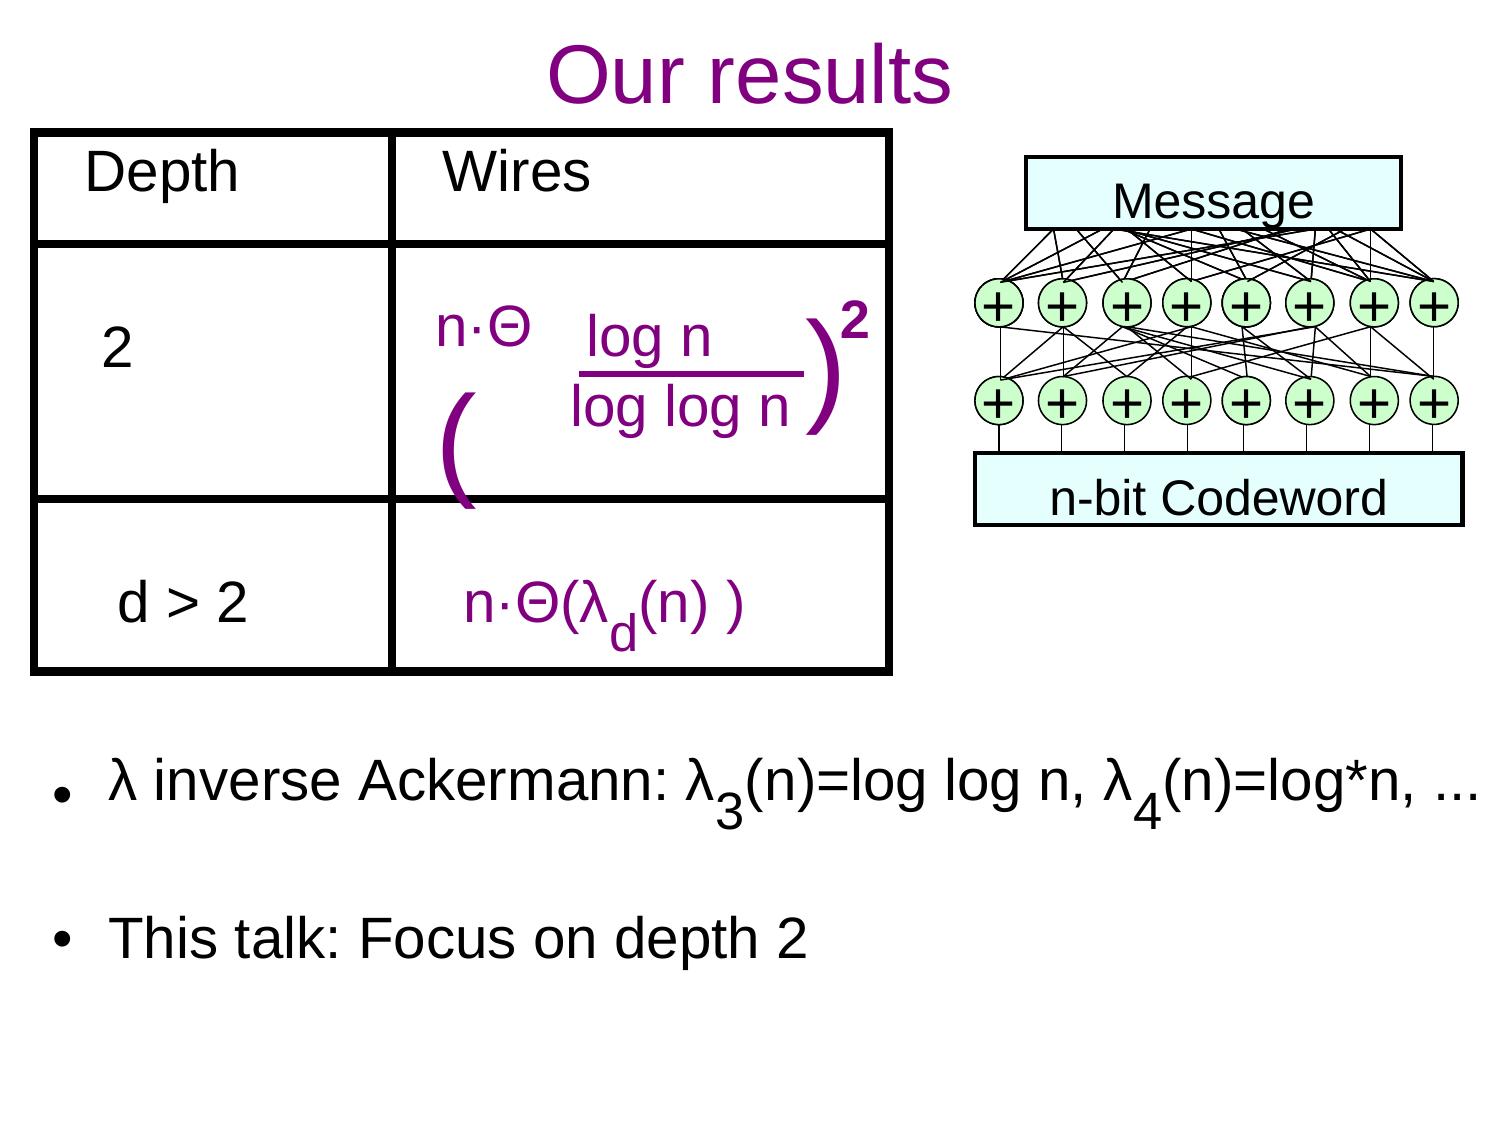

# Our results
| Depth | Wires |
| --- | --- |
| 2 | |
| d > 2 | n·Θ(λd(n) ) |
Message
)
2
+
+
+
+
+
+
+
+
+
+
+
+
+
+
+
+
+
+
+
+
n·Θ(
 log n
log log n
+
+
+
+
+
+
+
+
+
+
n-bit Codeword
λ inverse Ackermann: λ3(n)=log log n, λ4(n)=log*n, ...
This talk: Focus on depth 2